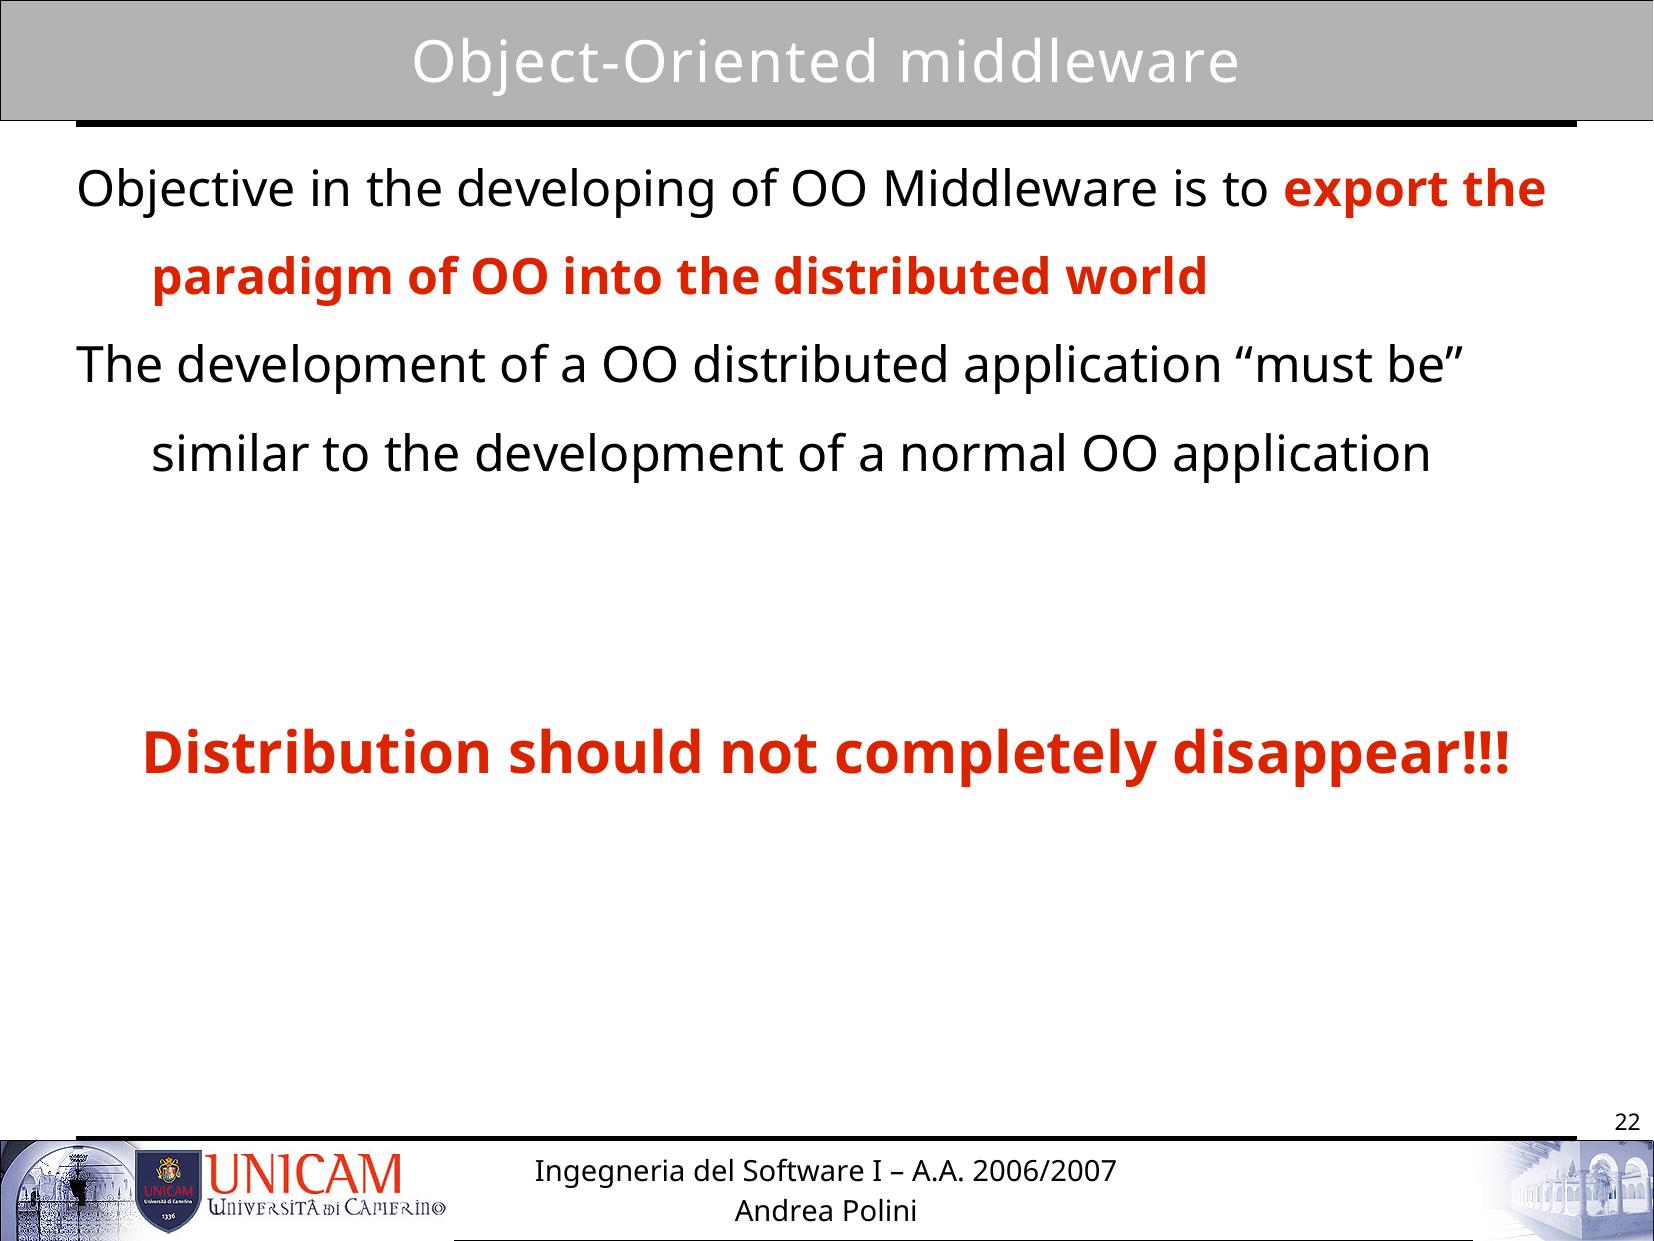

# Object-Oriented middleware
Objective in the developing of OO Middleware is to export the paradigm of OO into the distributed world
The development of a OO distributed application “must be” similar to the development of a normal OO application
Distribution should not completely disappear!!!
22